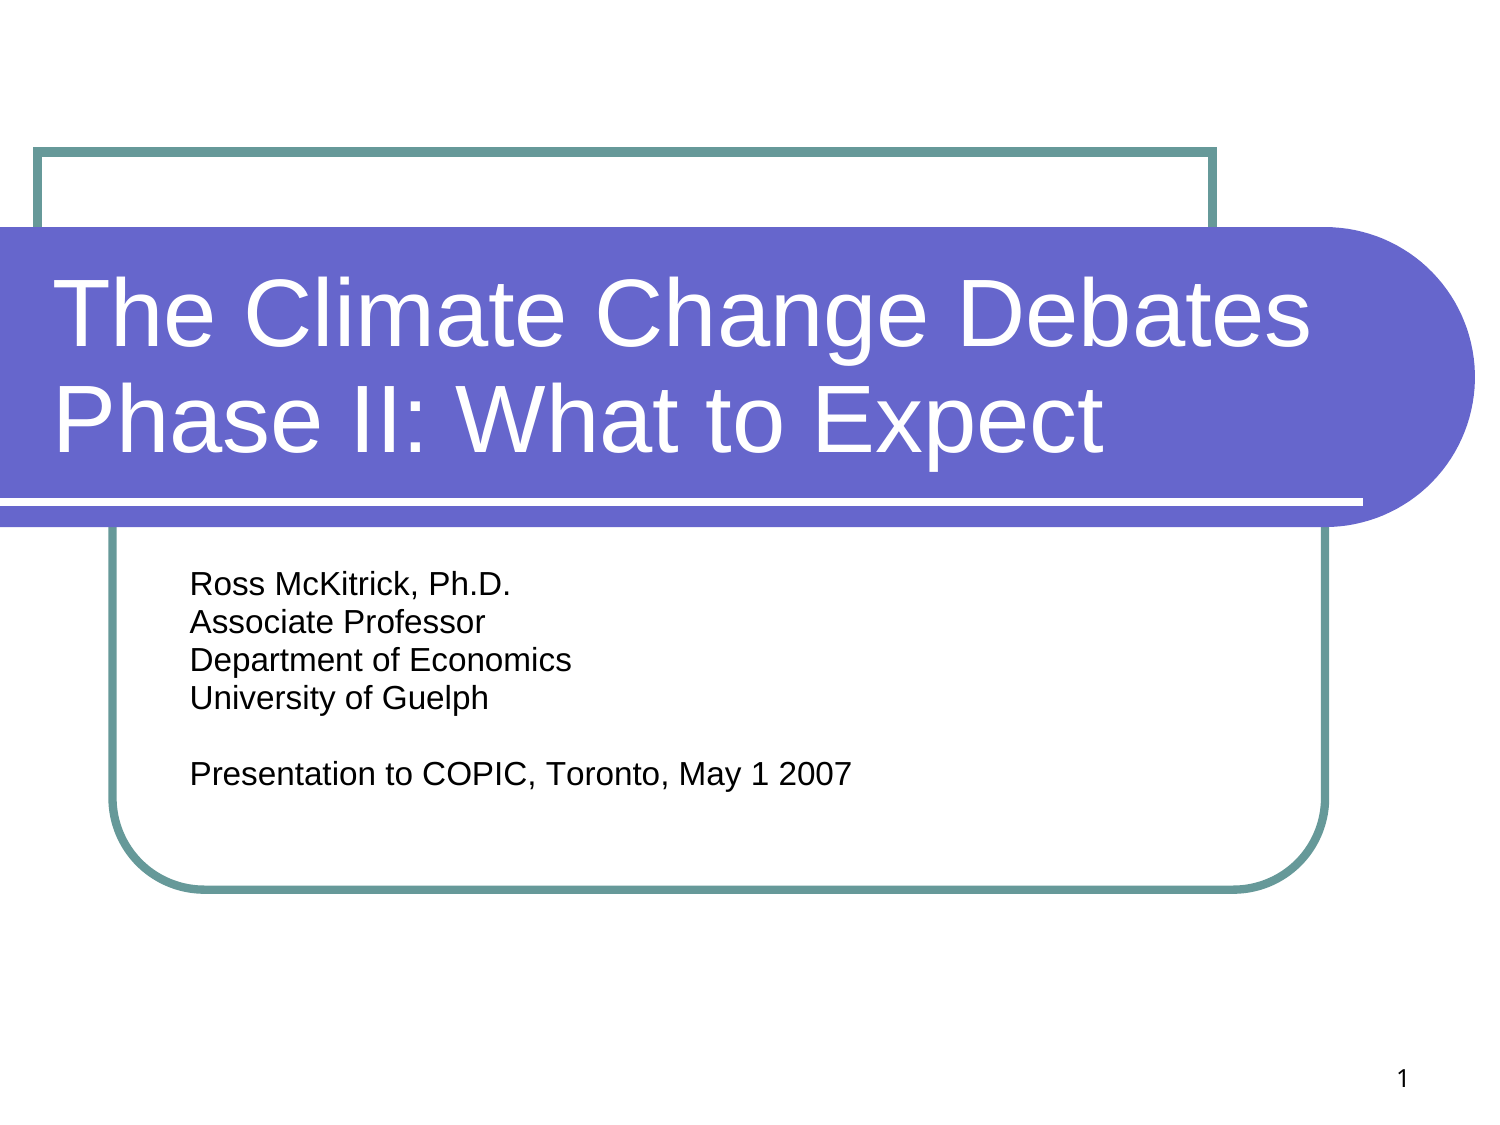

# The Climate Change Debates Phase II: What to Expect
Ross McKitrick, Ph.D.
Associate Professor
Department of Economics
University of Guelph
Presentation to COPIC, Toronto, May 1 2007
1